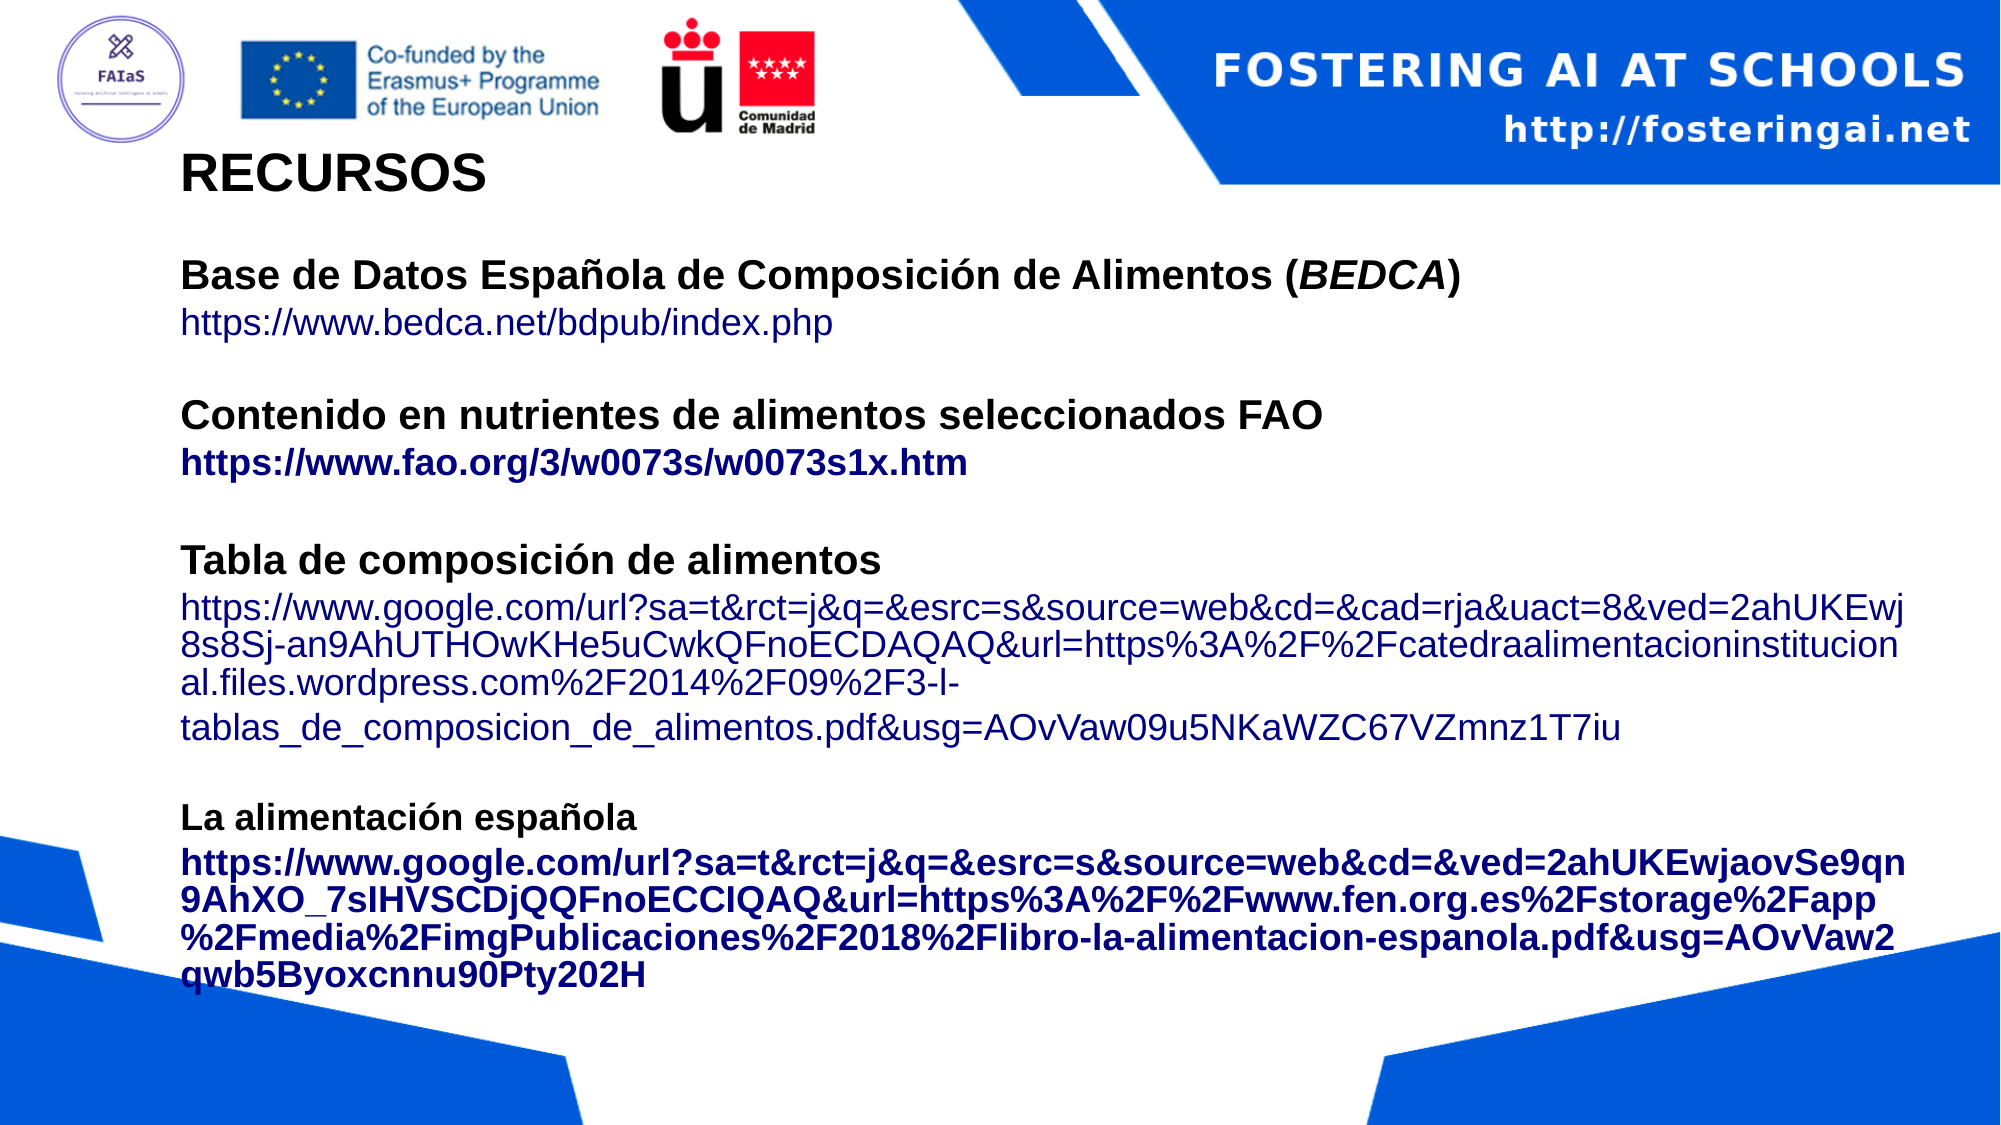

# RECURSOS
Base de Datos Española de Composición de Alimentos (BEDCA)
https://www.bedca.net/bdpub/index.php
Contenido en nutrientes de alimentos seleccionados FAO
https://www.fao.org/3/w0073s/w0073s1x.htm
Tabla de composición de alimentos
https://www.google.com/url?sa=t&rct=j&q=&esrc=s&source=web&cd=&cad=rja&uact=8&ved=2ahUKEwj8s8Sj-an9AhUTHOwKHe5uCwkQFnoECDAQAQ&url=https%3A%2F%2Fcatedraalimentacioninstitucional.files.wordpress.com%2F2014%2F09%2F3-l-tablas_de_composicion_de_alimentos.pdf&usg=AOvVaw09u5NKaWZC67VZmnz1T7iu
La alimentación española
https://www.google.com/url?sa=t&rct=j&q=&esrc=s&source=web&cd=&ved=2ahUKEwjaovSe9qn9AhXO_7sIHVSCDjQQFnoECCIQAQ&url=https%3A%2F%2Fwww.fen.org.es%2Fstorage%2Fapp%2Fmedia%2FimgPublicaciones%2F2018%2Flibro-la-alimentacion-espanola.pdf&usg=AOvVaw2qwb5Byoxcnnu90Pty202H